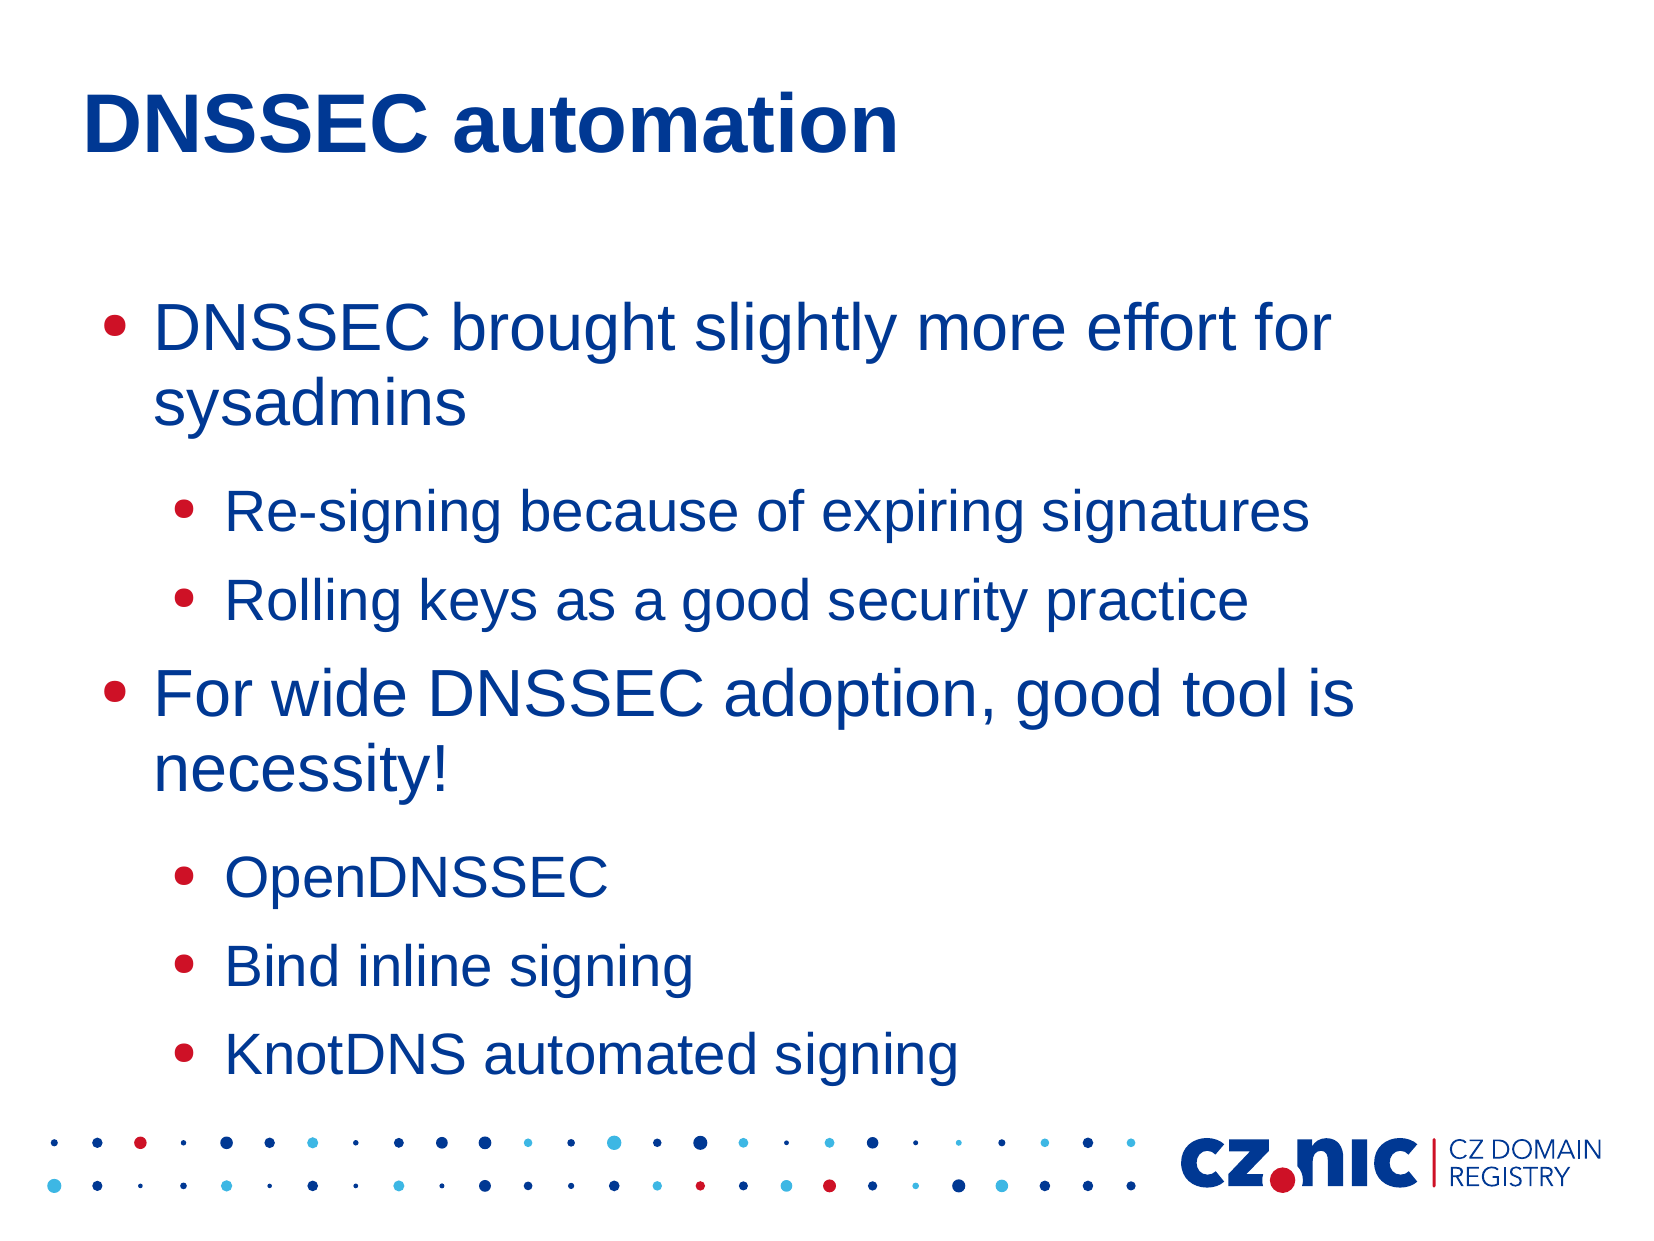

# DNSSEC automation
DNSSEC brought slightly more effort for sysadmins
Re-signing because of expiring signatures
Rolling keys as a good security practice
For wide DNSSEC adoption, good tool is necessity!
OpenDNSSEC
Bind inline signing
KnotDNS automated signing